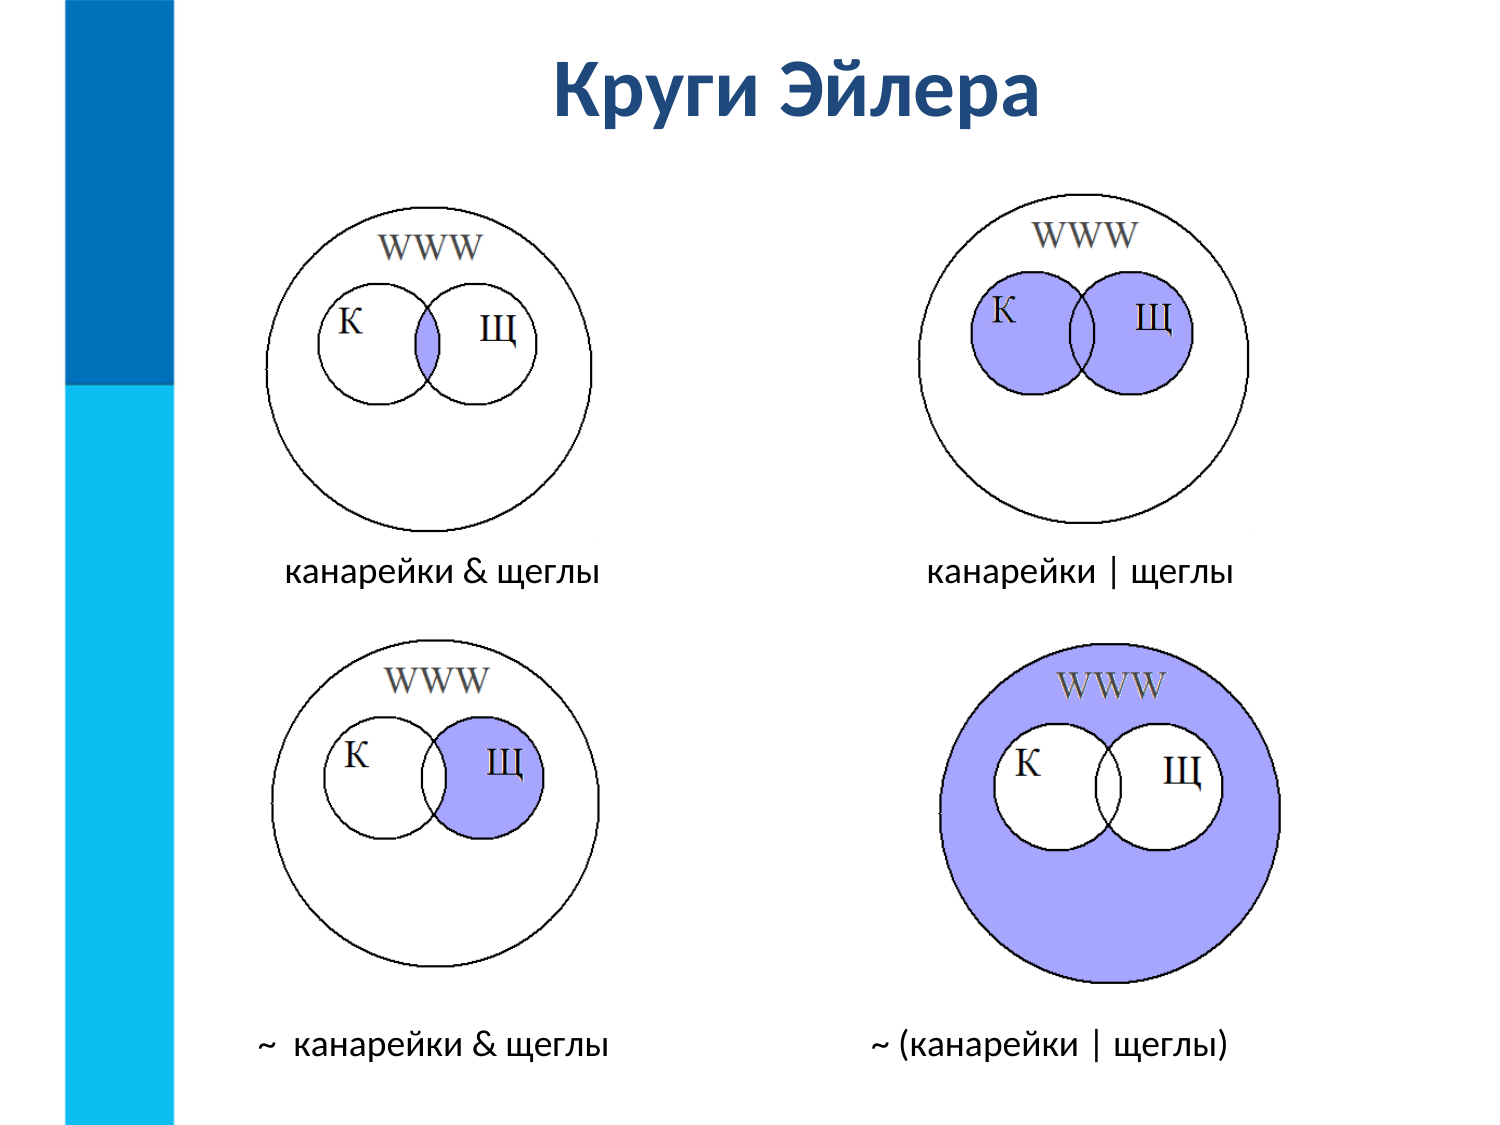

Круги Эйлера
канарейки & щеглы
канарейки | щеглы
~ канарейки & щеглы
~ (канарейки | щеглы)